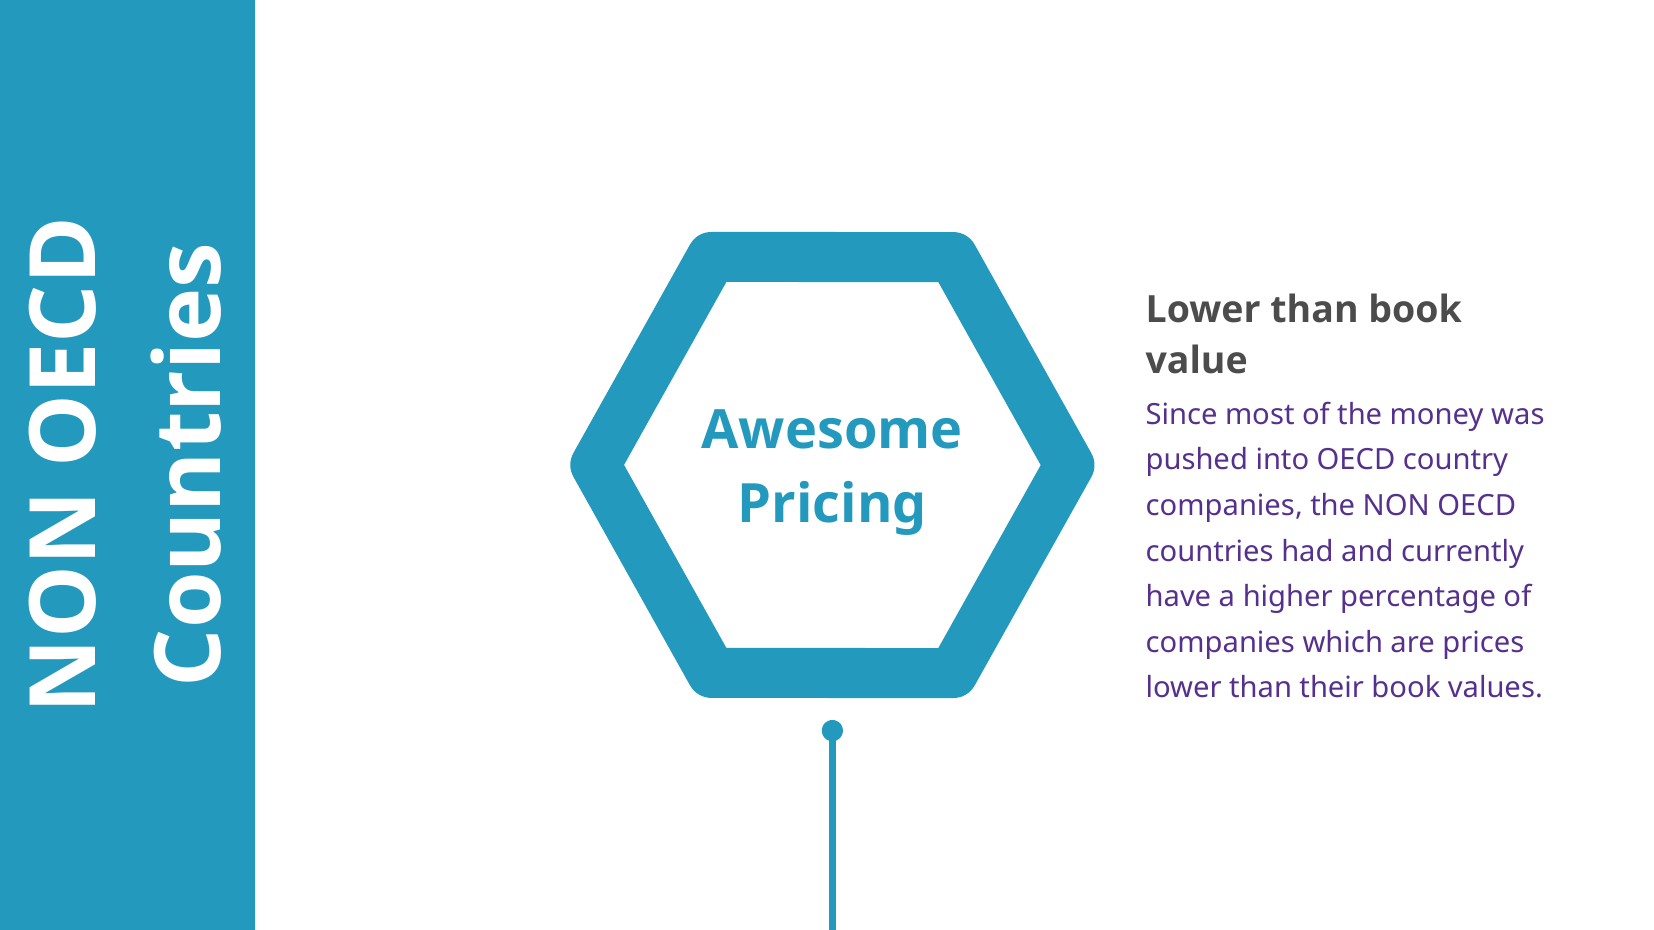

Awesome
Pricing
Lower than book value
# NON OECD Countries
Since most of the money was pushed into OECD country companies, the NON OECD countries had and currently have a higher percentage of companies which are prices lower than their book values.